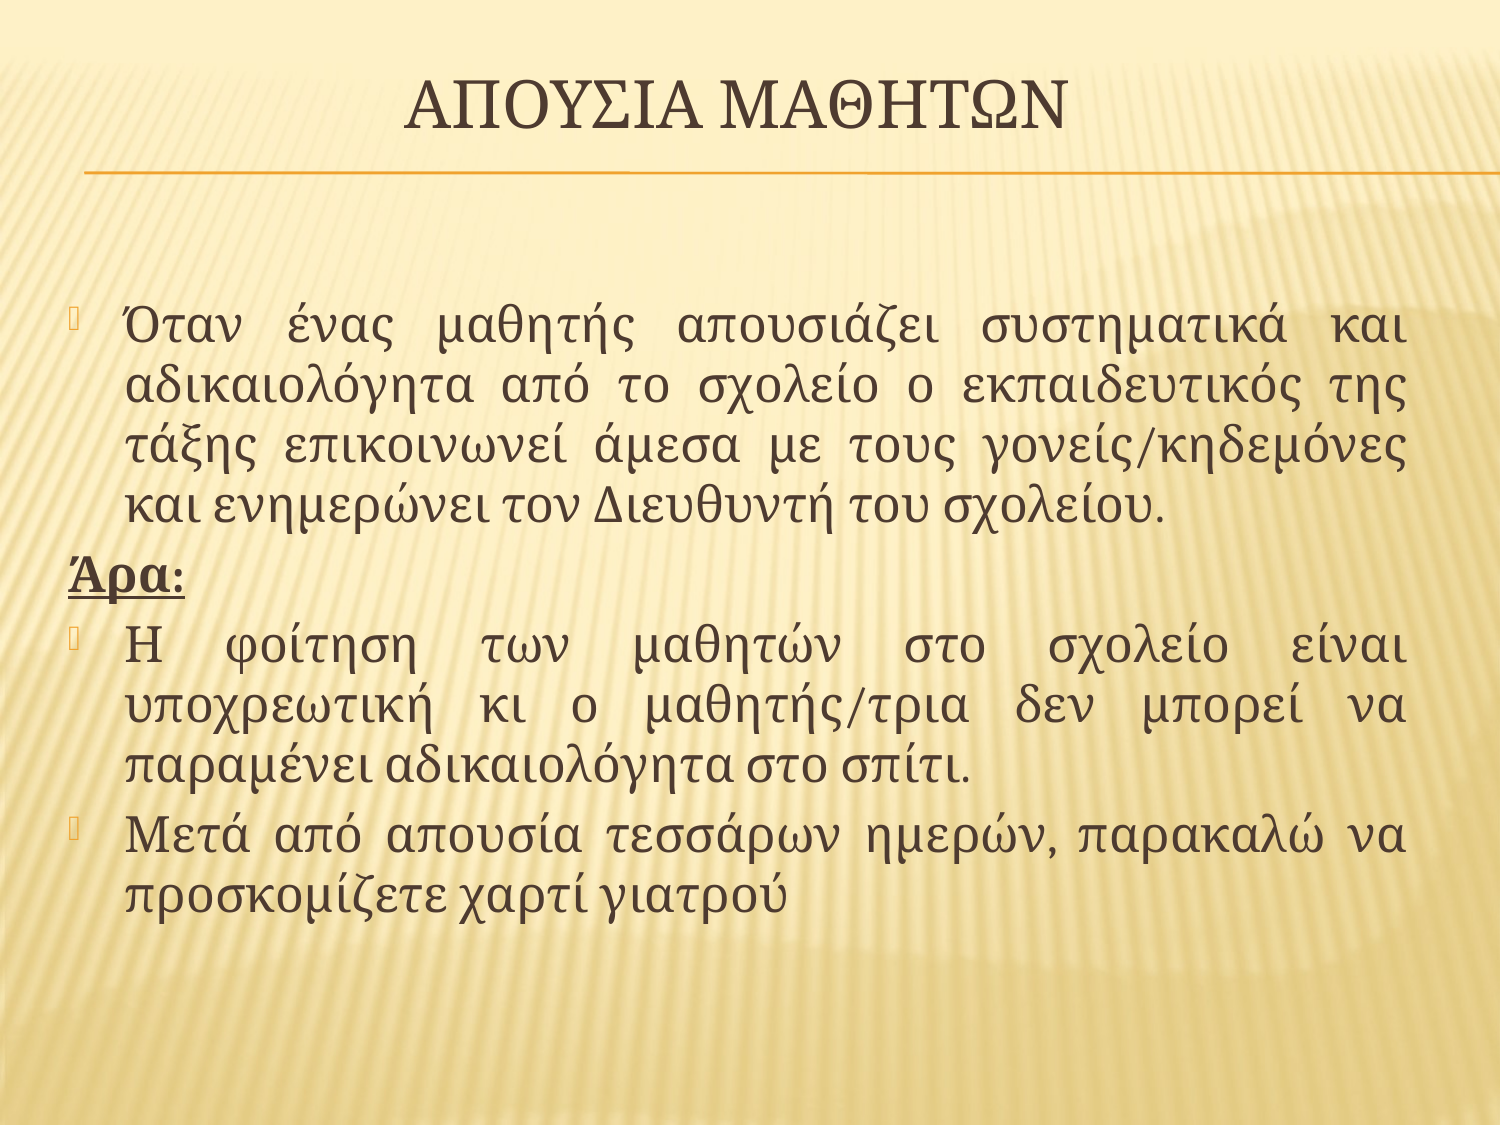

# ΑΠΟΥΣΙΑ ΜΑΘΗΤΩΝ
Όταν ένας μαθητής απουσιάζει συστηματικά και αδικαιολόγητα από το σχολείο ο εκπαιδευτικός της τάξης επικοινωνεί άμεσα με τους γονείς/κηδεμόνες και ενημερώνει τον Διευθυντή του σχολείου.
Άρα:
Η φοίτηση των μαθητών στο σχολείο είναι υποχρεωτική κι ο μαθητής/τρια δεν μπορεί να παραμένει αδικαιολόγητα στο σπίτι.
Μετά από απουσία τεσσάρων ημερών, παρακαλώ να προσκομίζετε χαρτί γιατρού